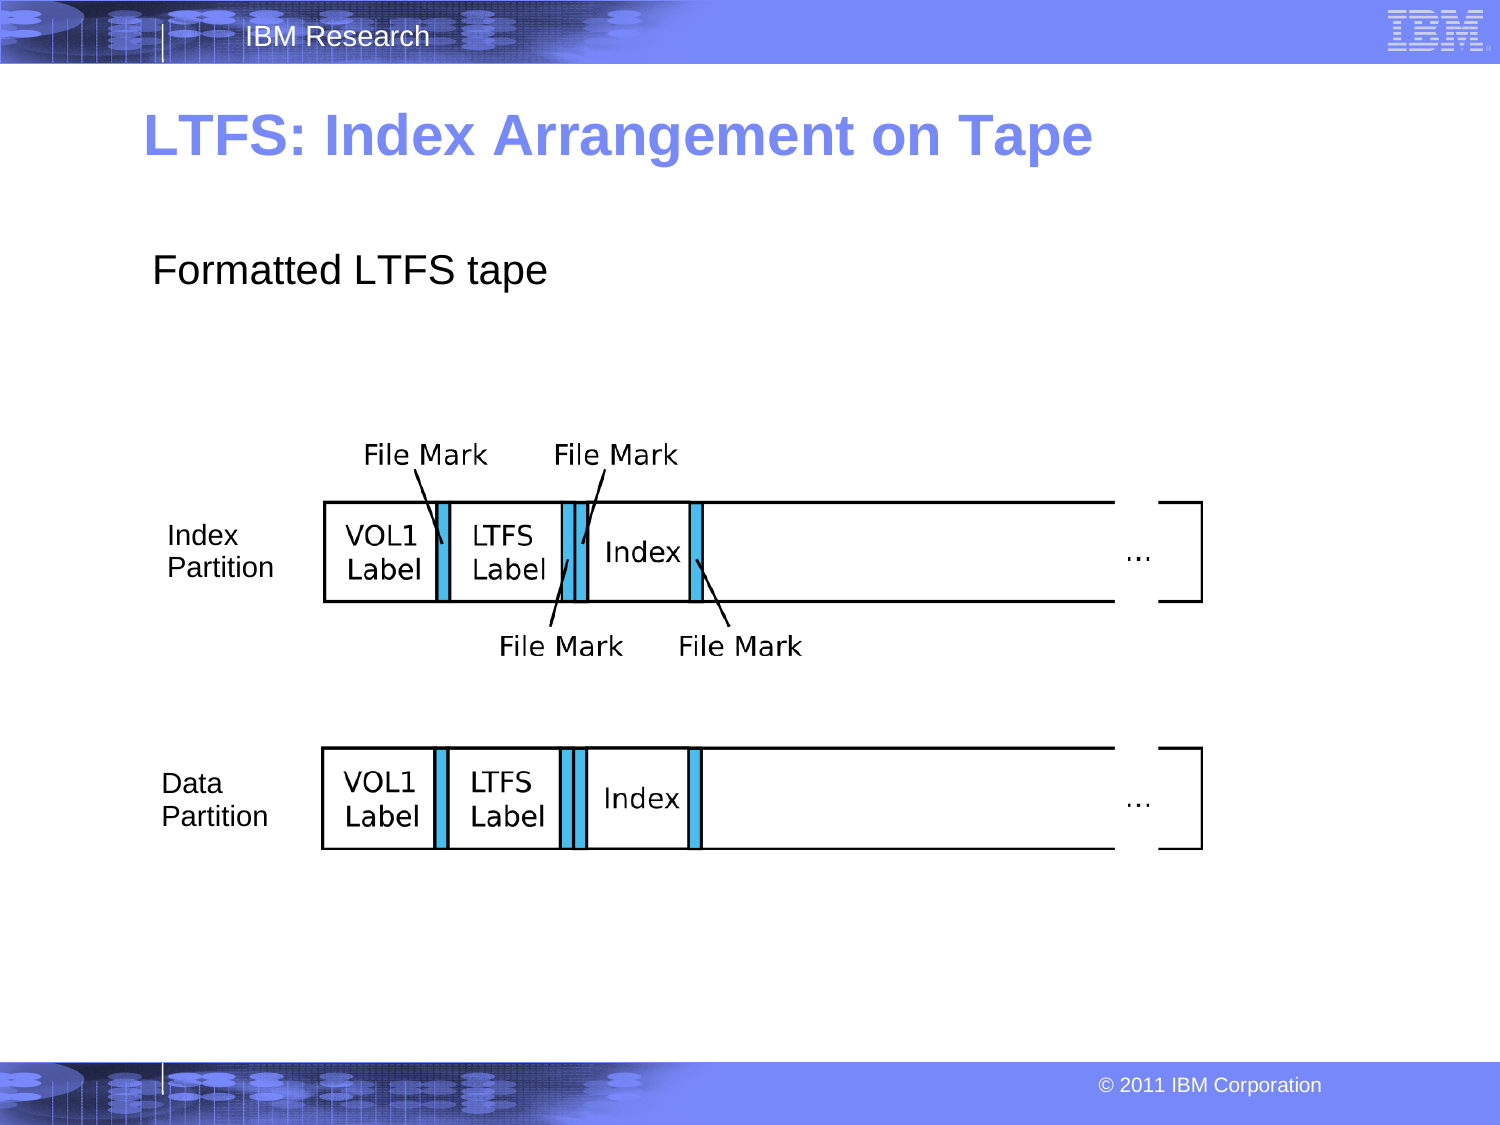

# LTFS: Index Arrangement on Tape
Formatted LTFS tape
Index
Partition
Data
Partition